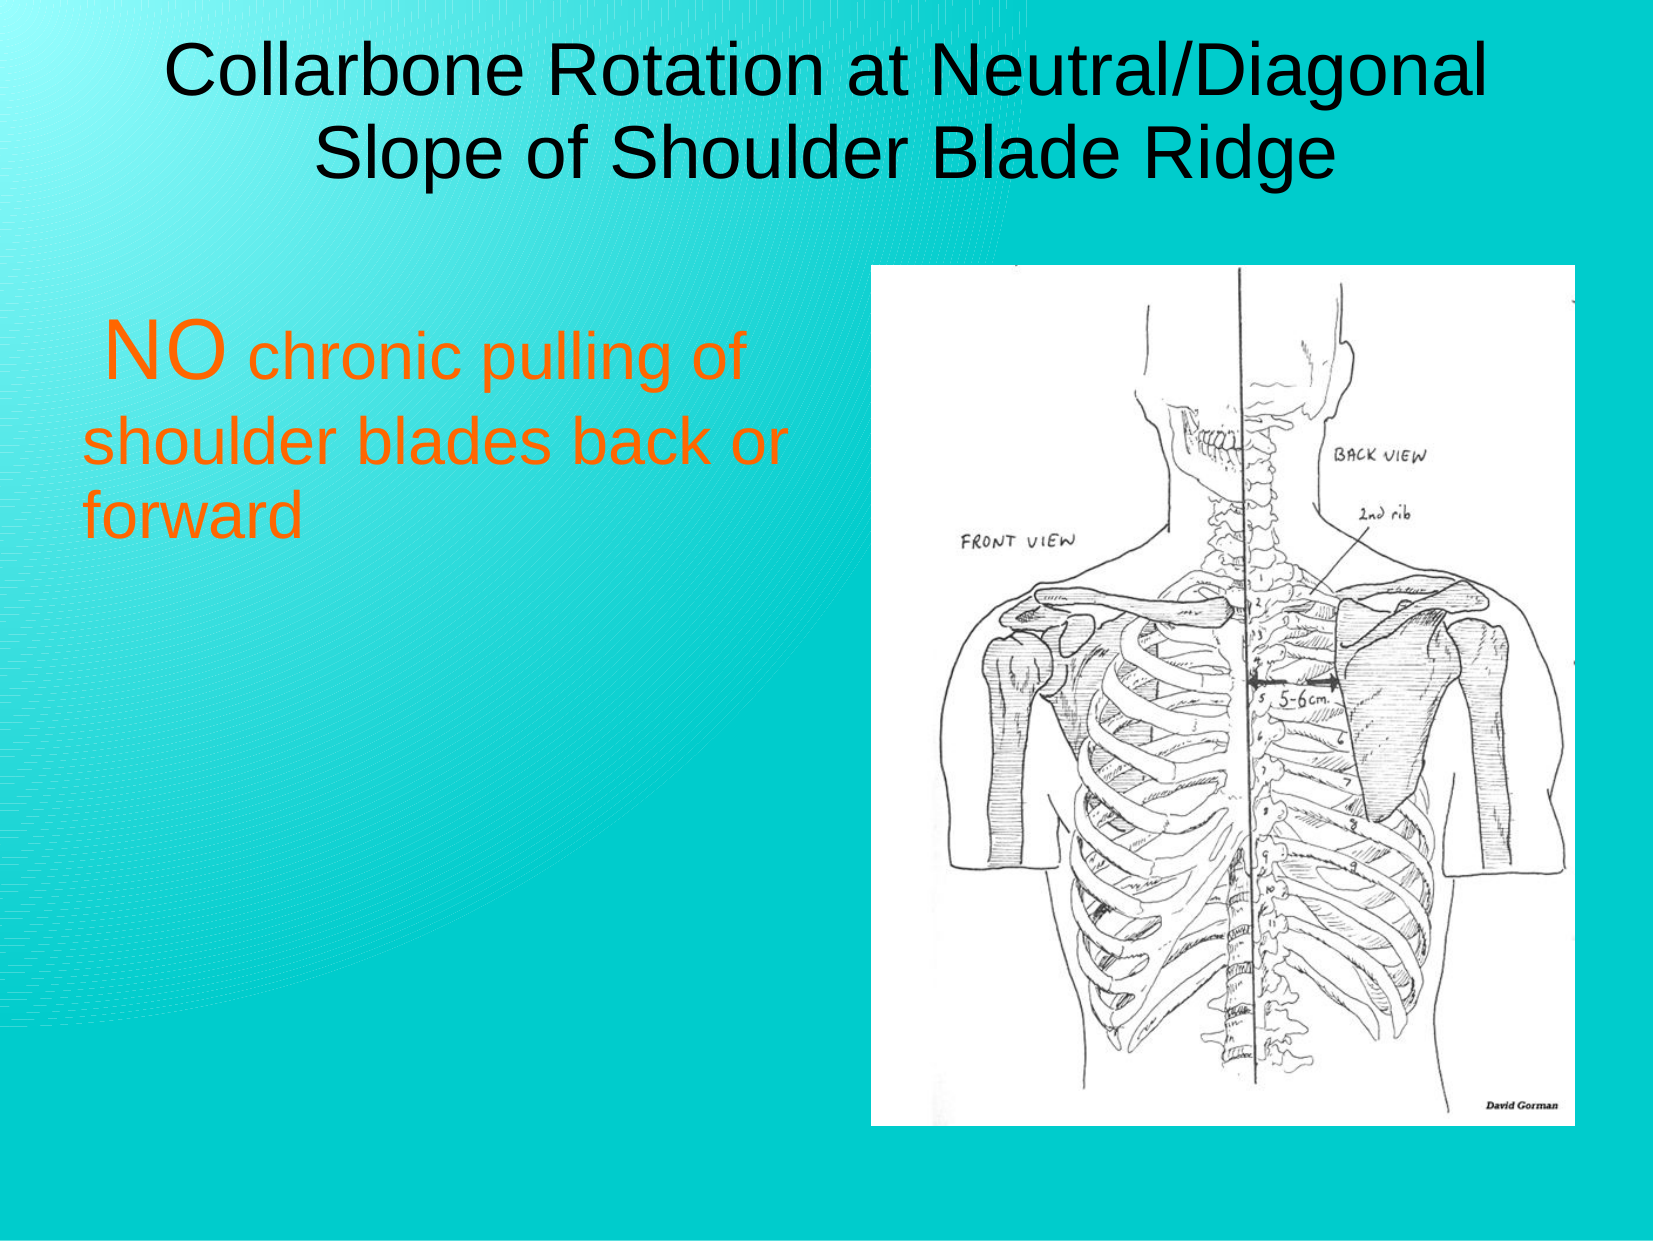

# Collarbone Rotation at Neutral​/Diagonal Slope of Shoulder Blade Ridge
 NO chronic pulling of shoulder blades back or forward